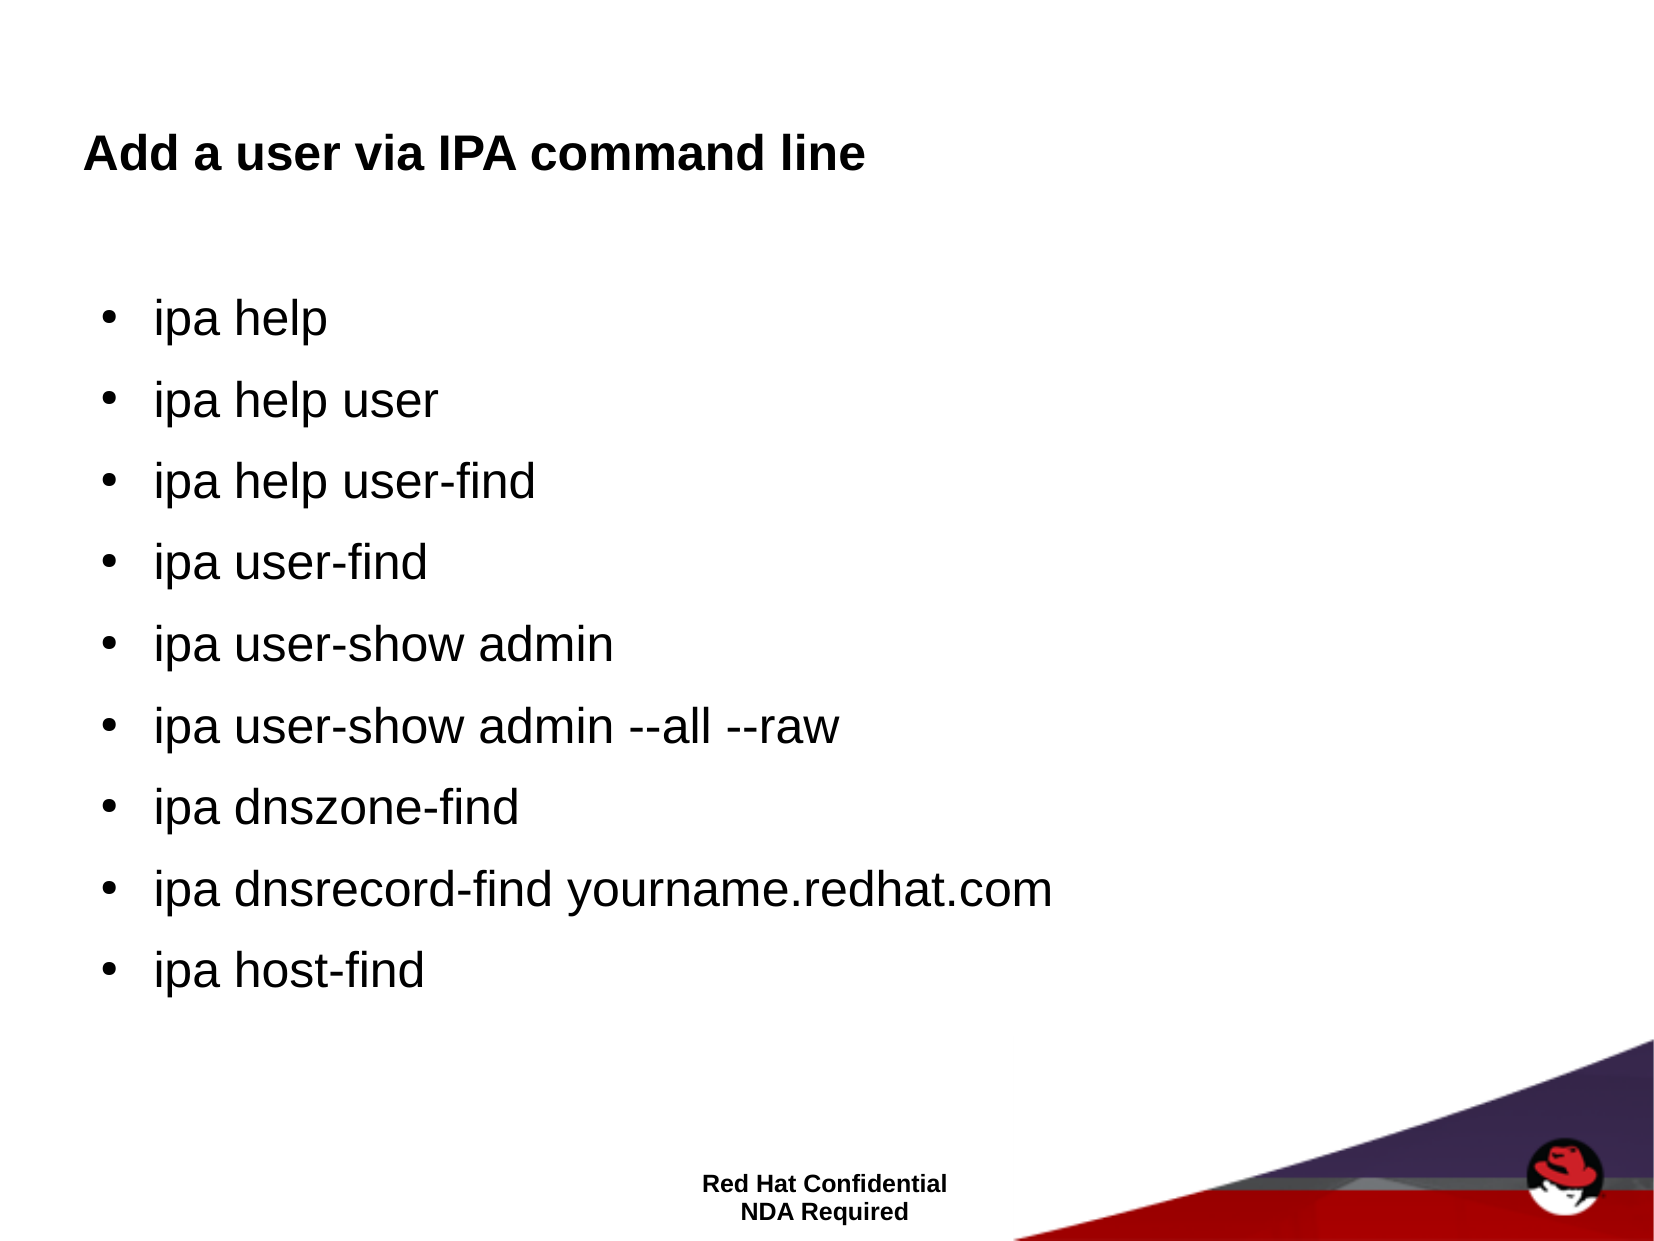

# Add a user via IPA command line
ipa help
ipa help user
ipa help user-find
ipa user-find
ipa user-show admin
ipa user-show admin --all --raw
ipa dnszone-find
ipa dnsrecord-find yourname.redhat.com
ipa host-find